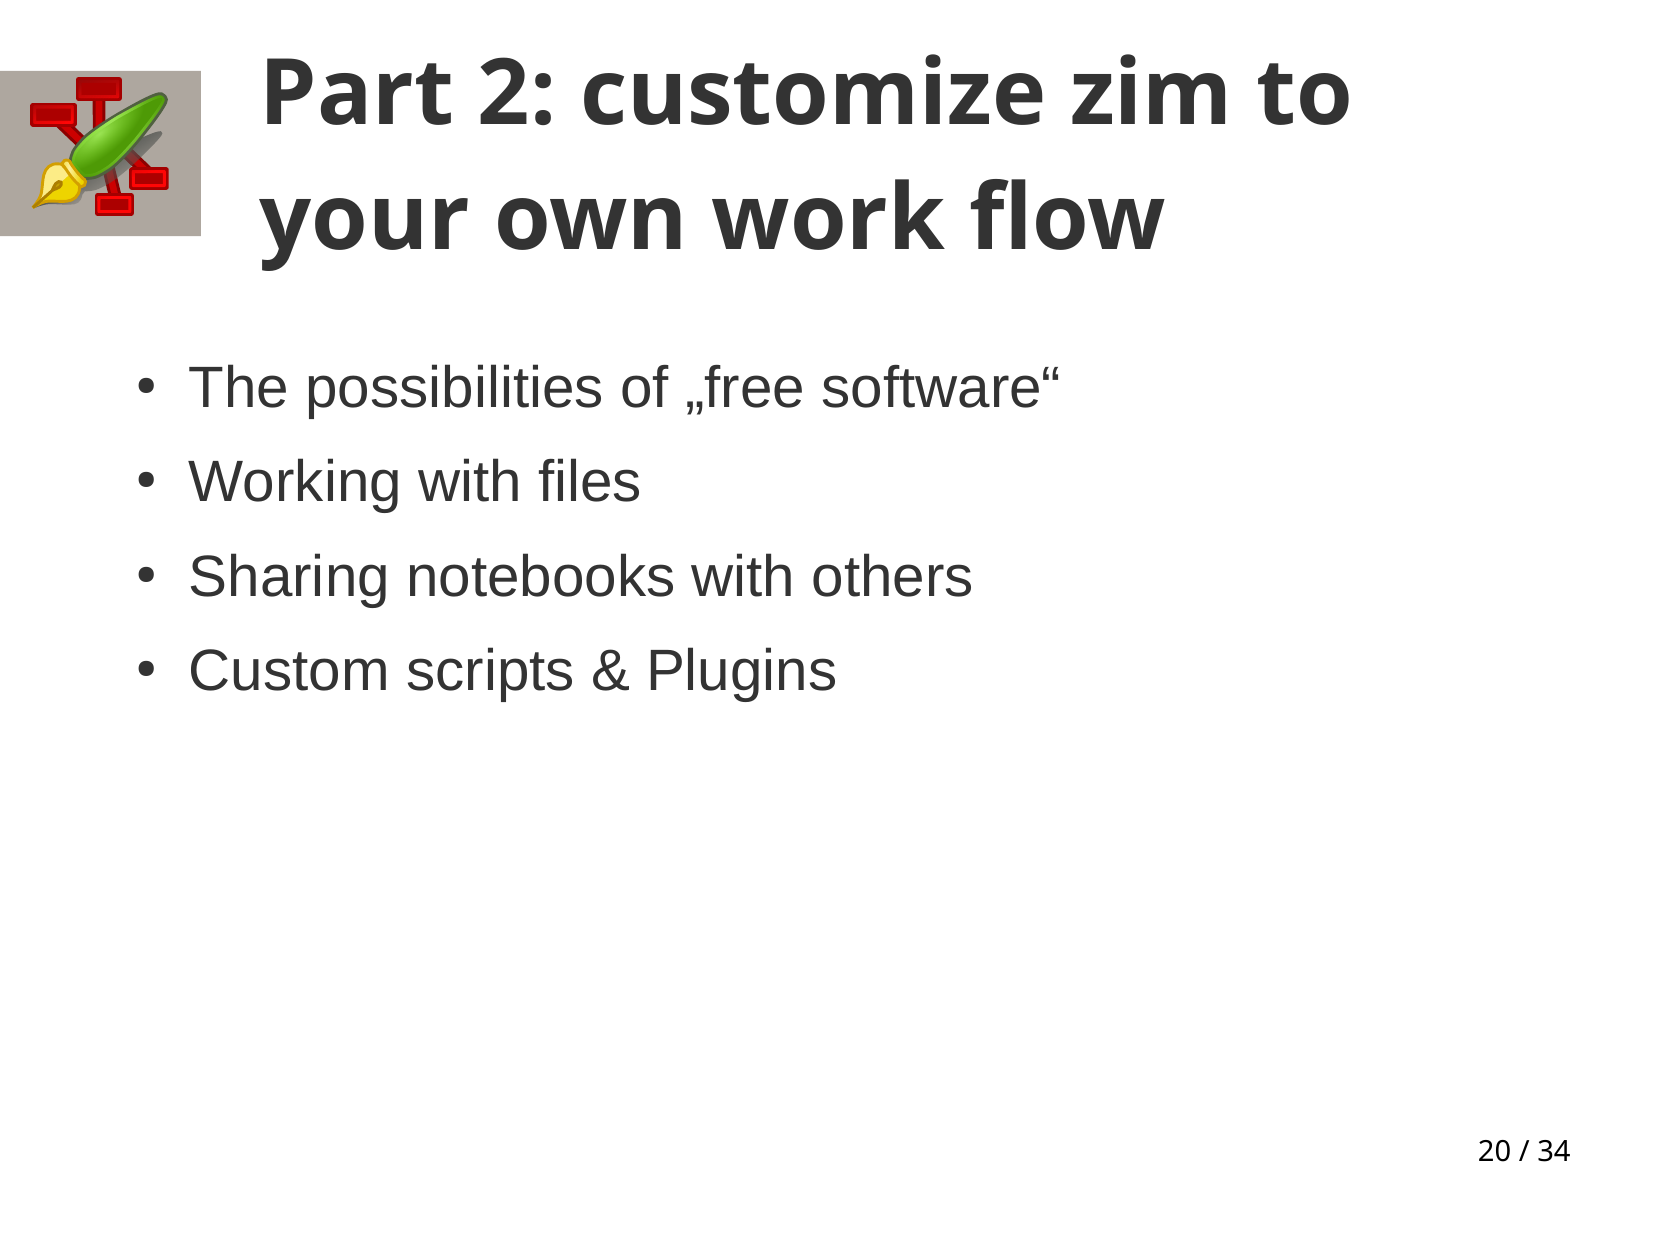

# Part 2: customize zim to your own work flow
The possibilities of „free software“
Working with files
Sharing notebooks with others
Custom scripts & Plugins
20